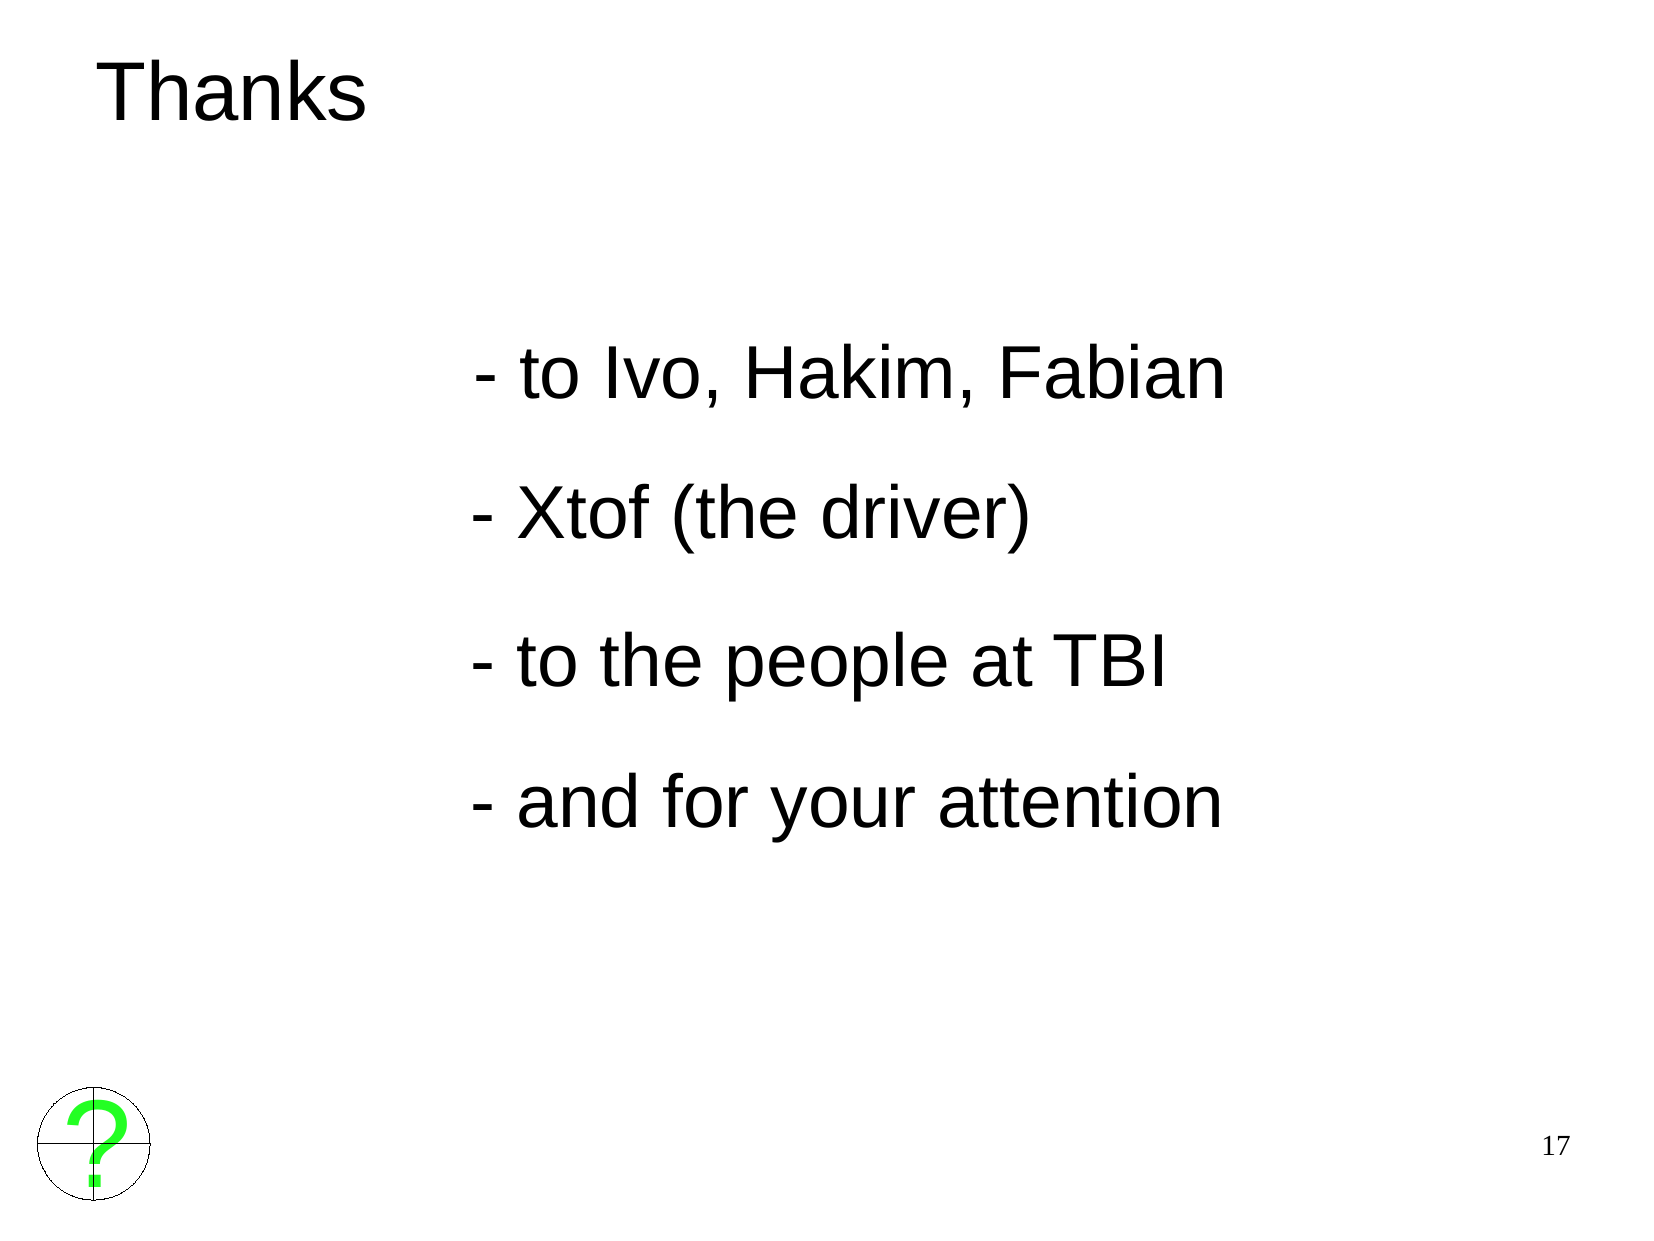

Thanks
- to Ivo, Hakim, Fabian
- Xtof (the driver)
- to the people at TBI
- and for your attention
?
17